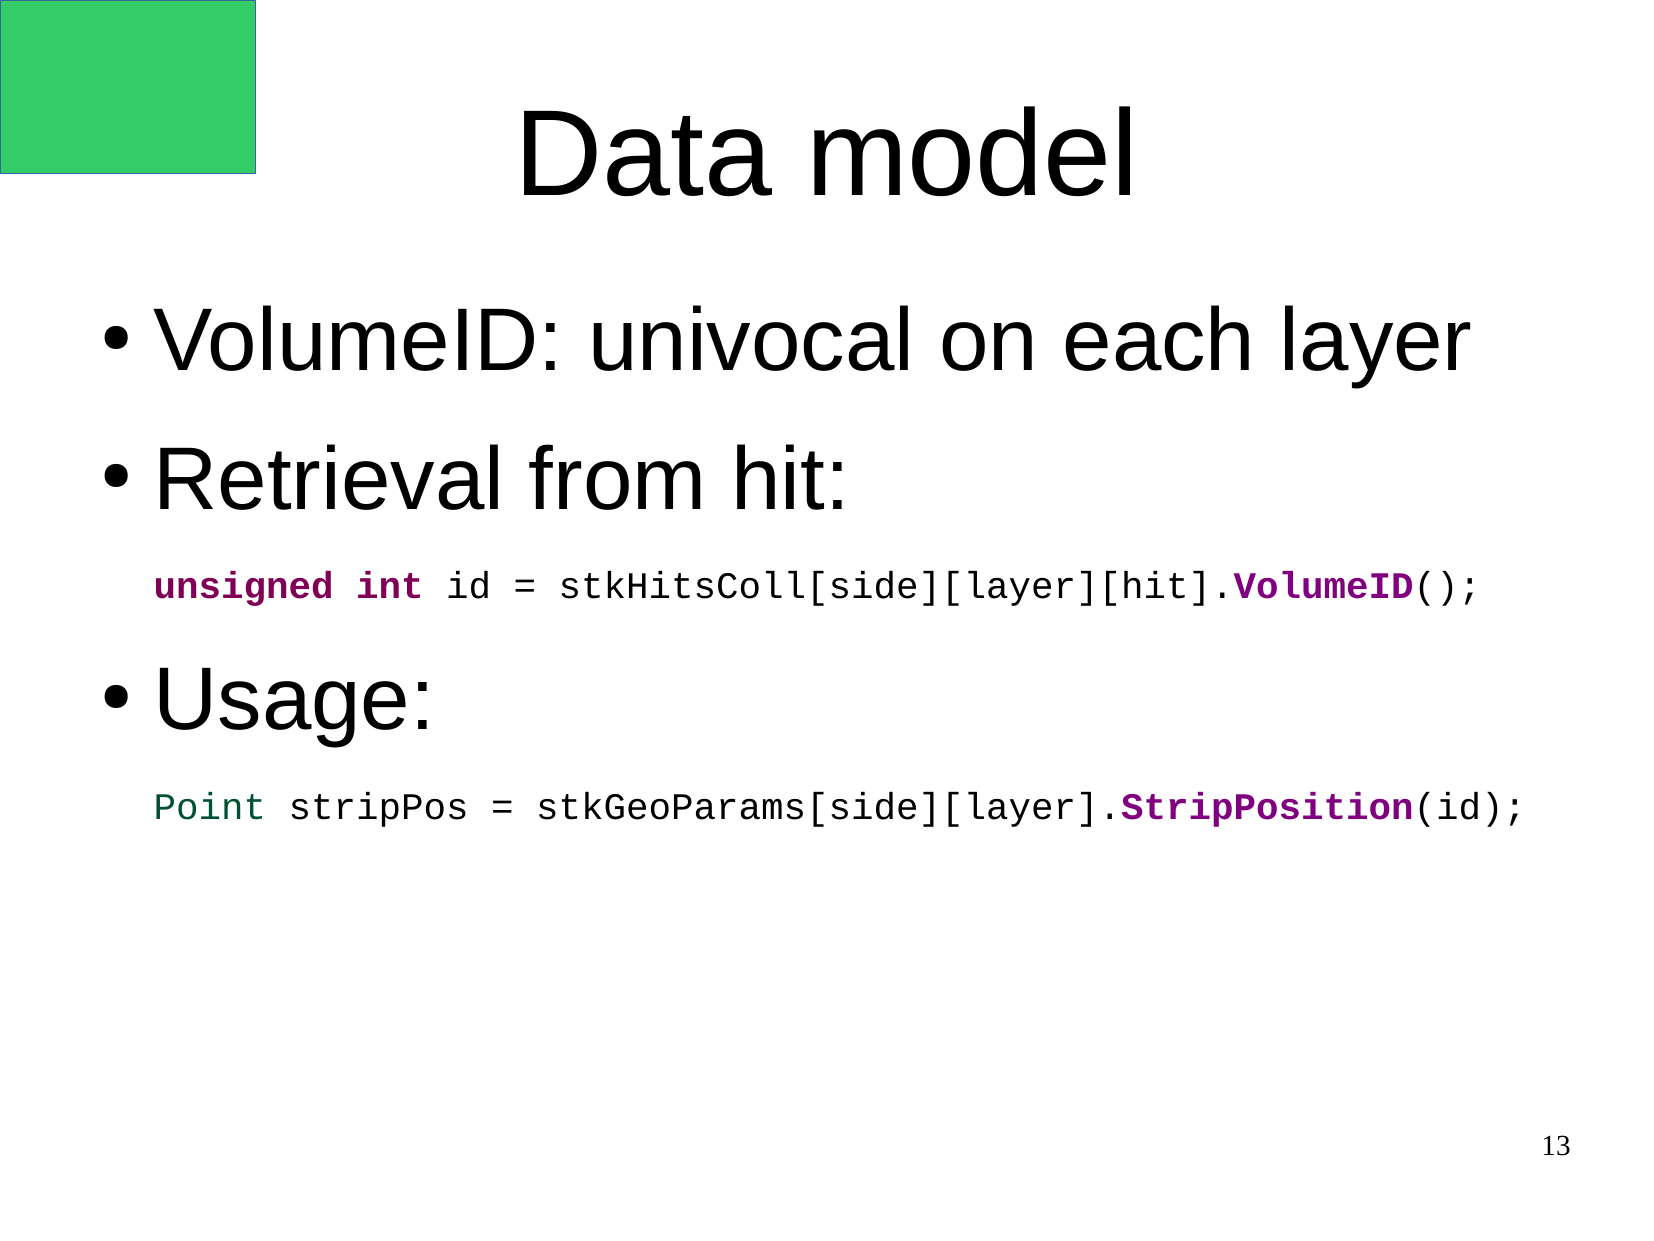

# Data model
VolumeID: univocal on each layer
Retrieval from hit:
unsigned int id = stkHitsColl[side][layer][hit].VolumeID();
Usage:
Point stripPos = stkGeoParams[side][layer].StripPosition(id);
13